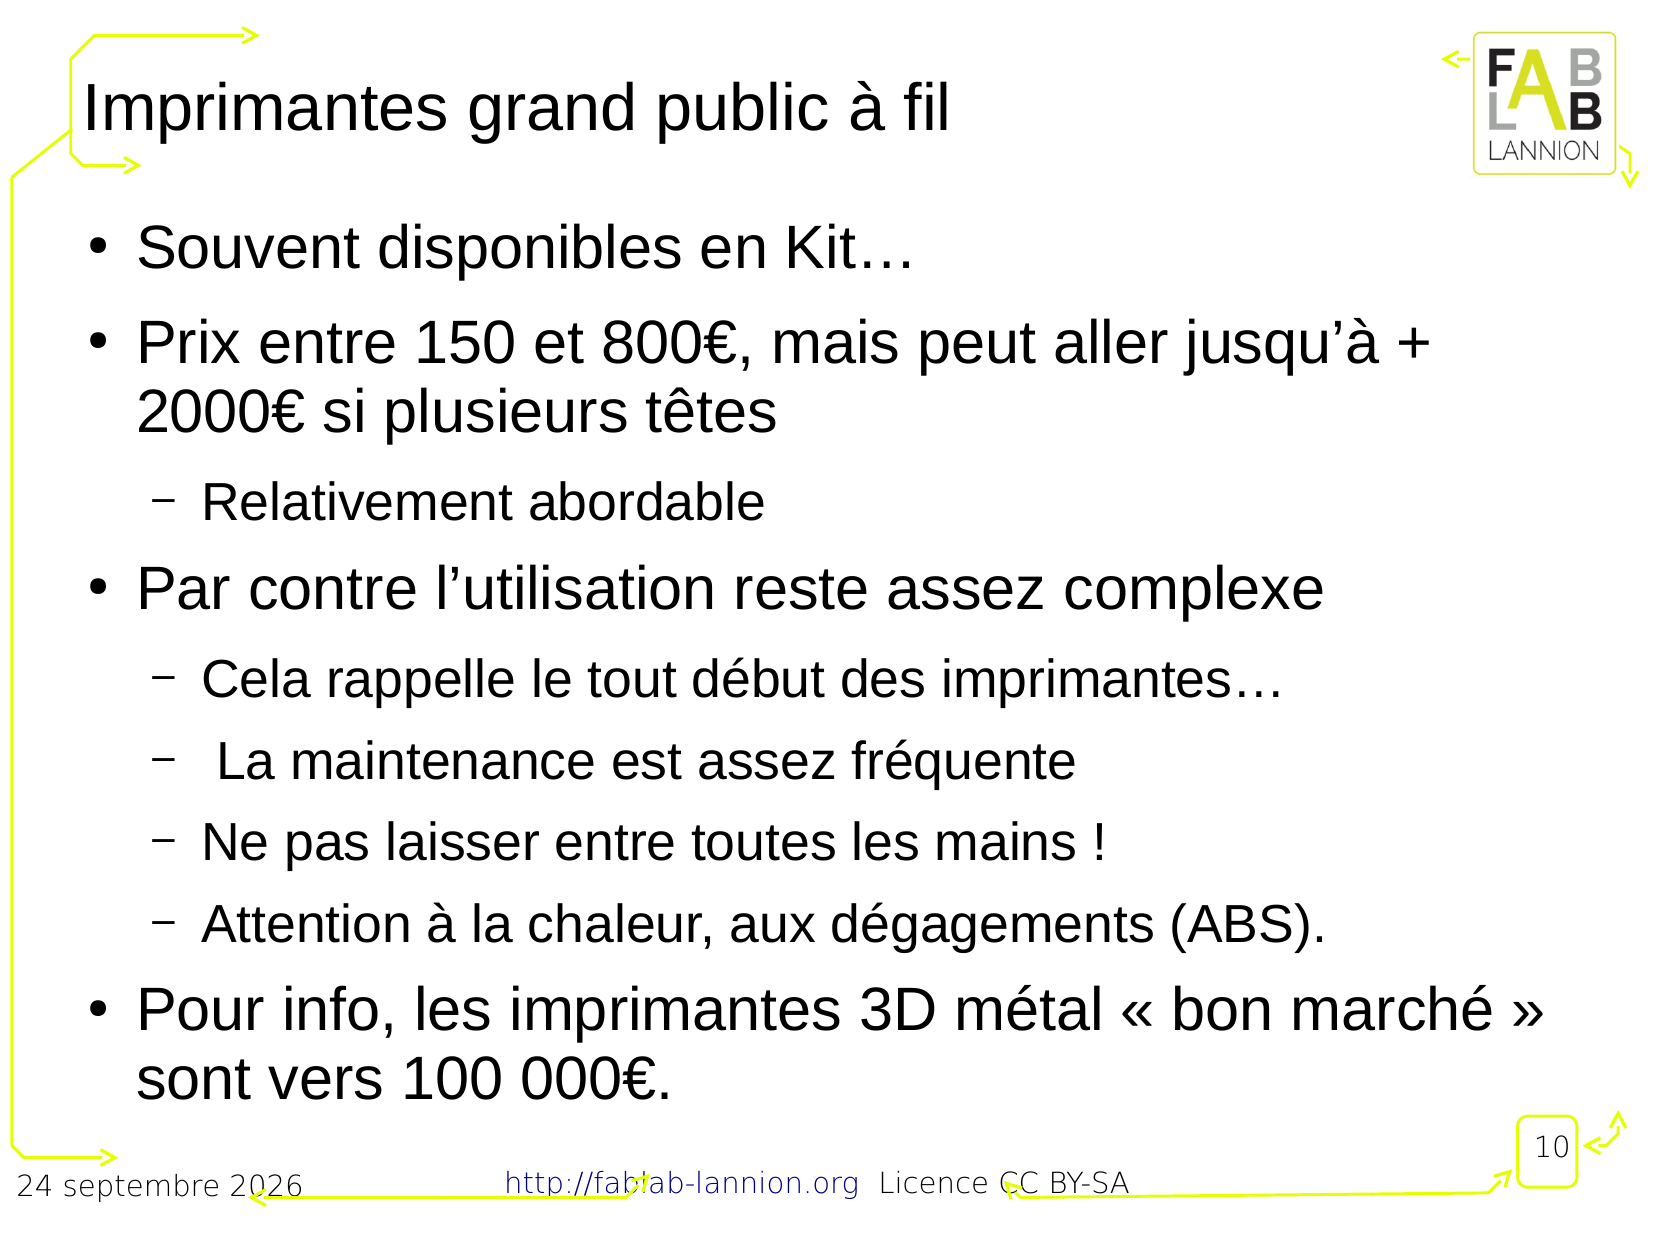

# Imprimantes grand public à fil
Souvent disponibles en Kit…
Prix entre 150 et 800€, mais peut aller jusqu’à + 2000€ si plusieurs têtes
Relativement abordable
Par contre l’utilisation reste assez complexe
Cela rappelle le tout début des imprimantes…
 La maintenance est assez fréquente
Ne pas laisser entre toutes les mains !
Attention à la chaleur, aux dégagements (ABS).
Pour info, les imprimantes 3D métal « bon marché » sont vers 100 000€.
10